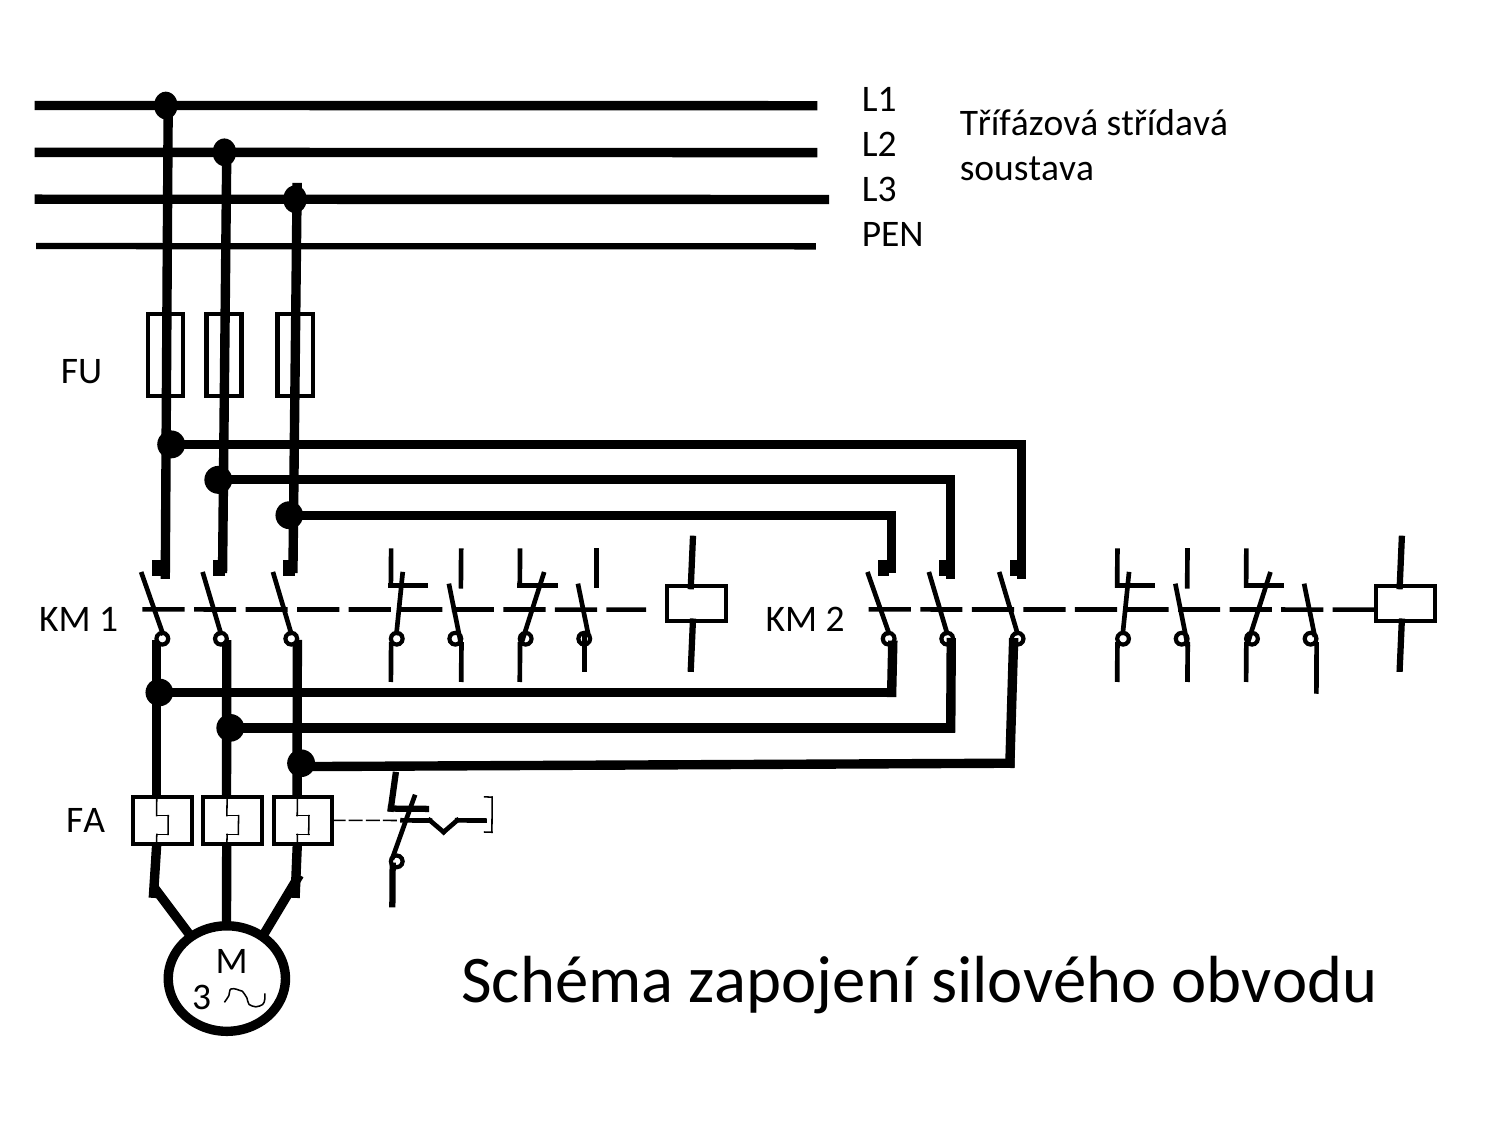

L1
L2
L3
PEN
Třífázová střídavá soustava
FU
KM 2
KM 1
FA
M
Schéma zapojení silového obvodu
3